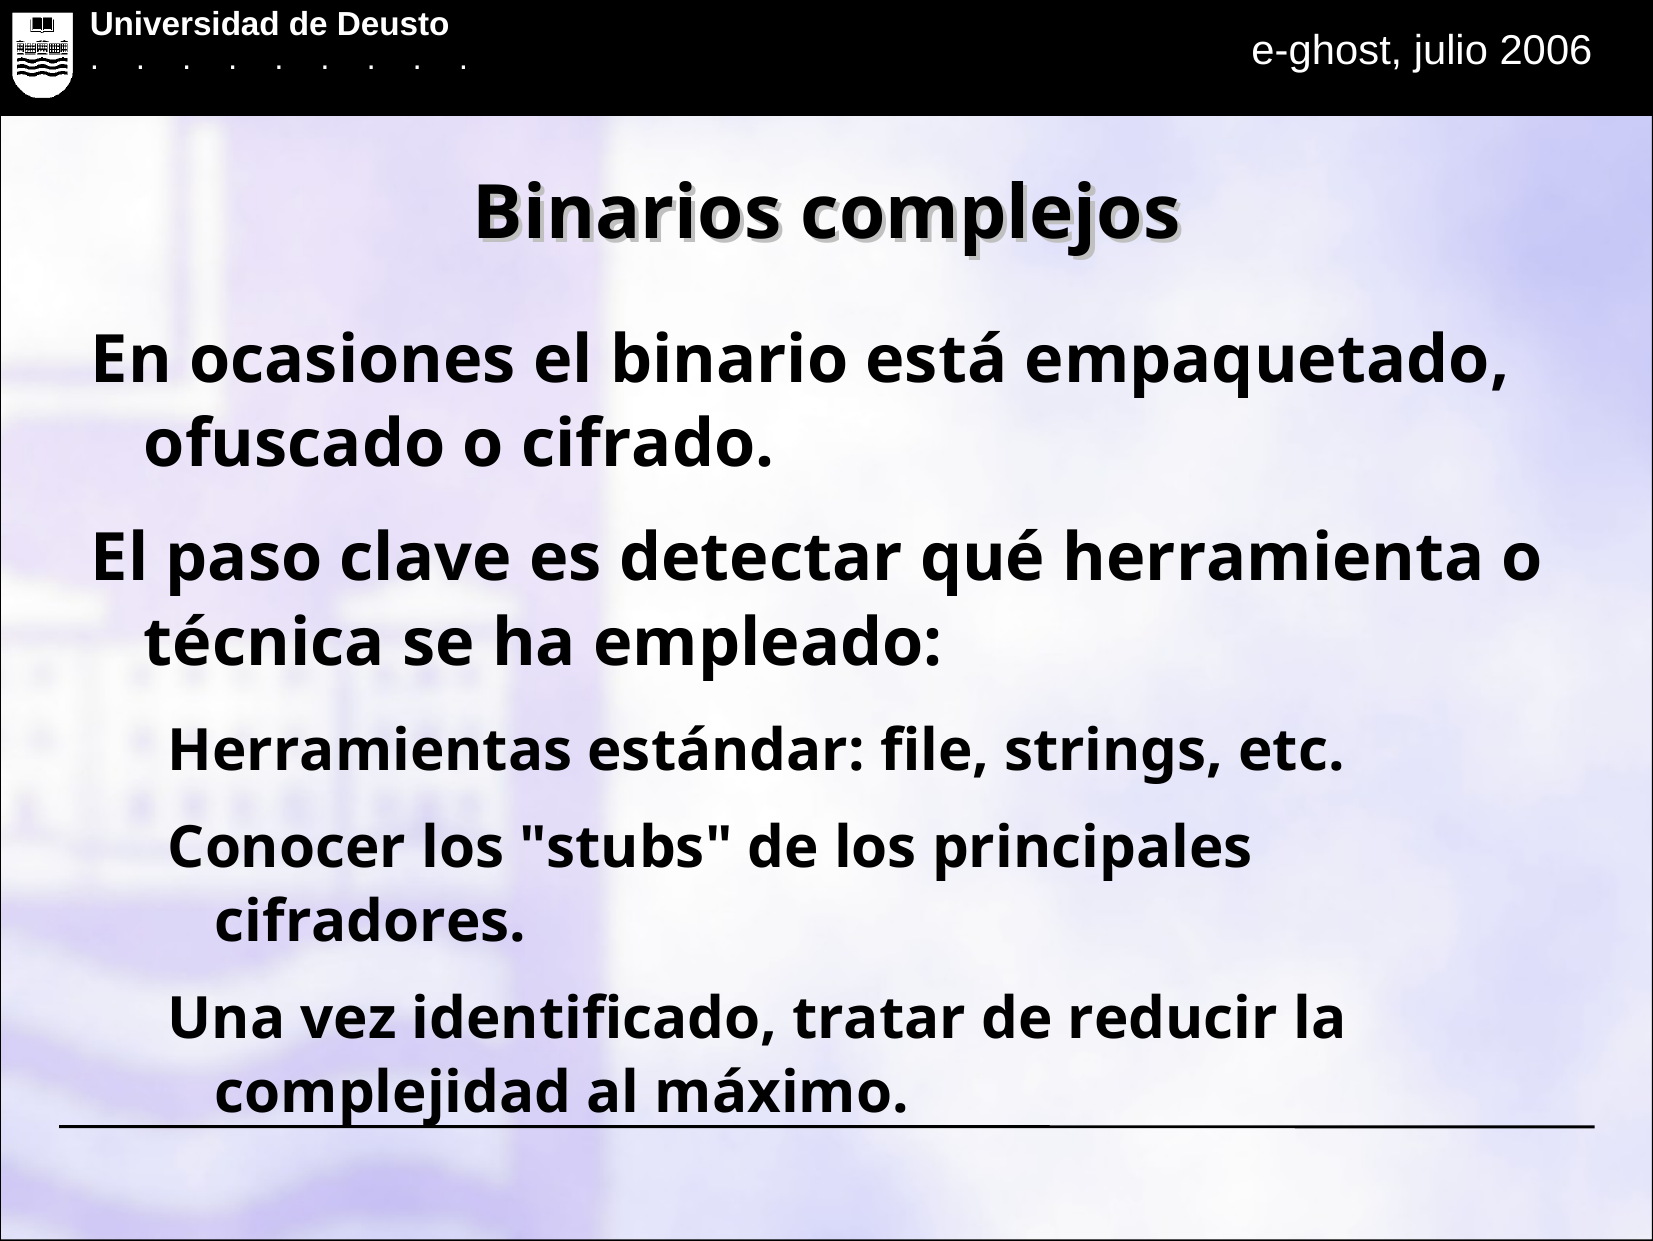

# Binarios complejos
En ocasiones el binario está empaquetado, ofuscado o cifrado.
El paso clave es detectar qué herramienta o técnica se ha empleado:
Herramientas estándar: file, strings, etc.
Conocer los "stubs" de los principales cifradores.
Una vez identificado, tratar de reducir la complejidad al máximo.